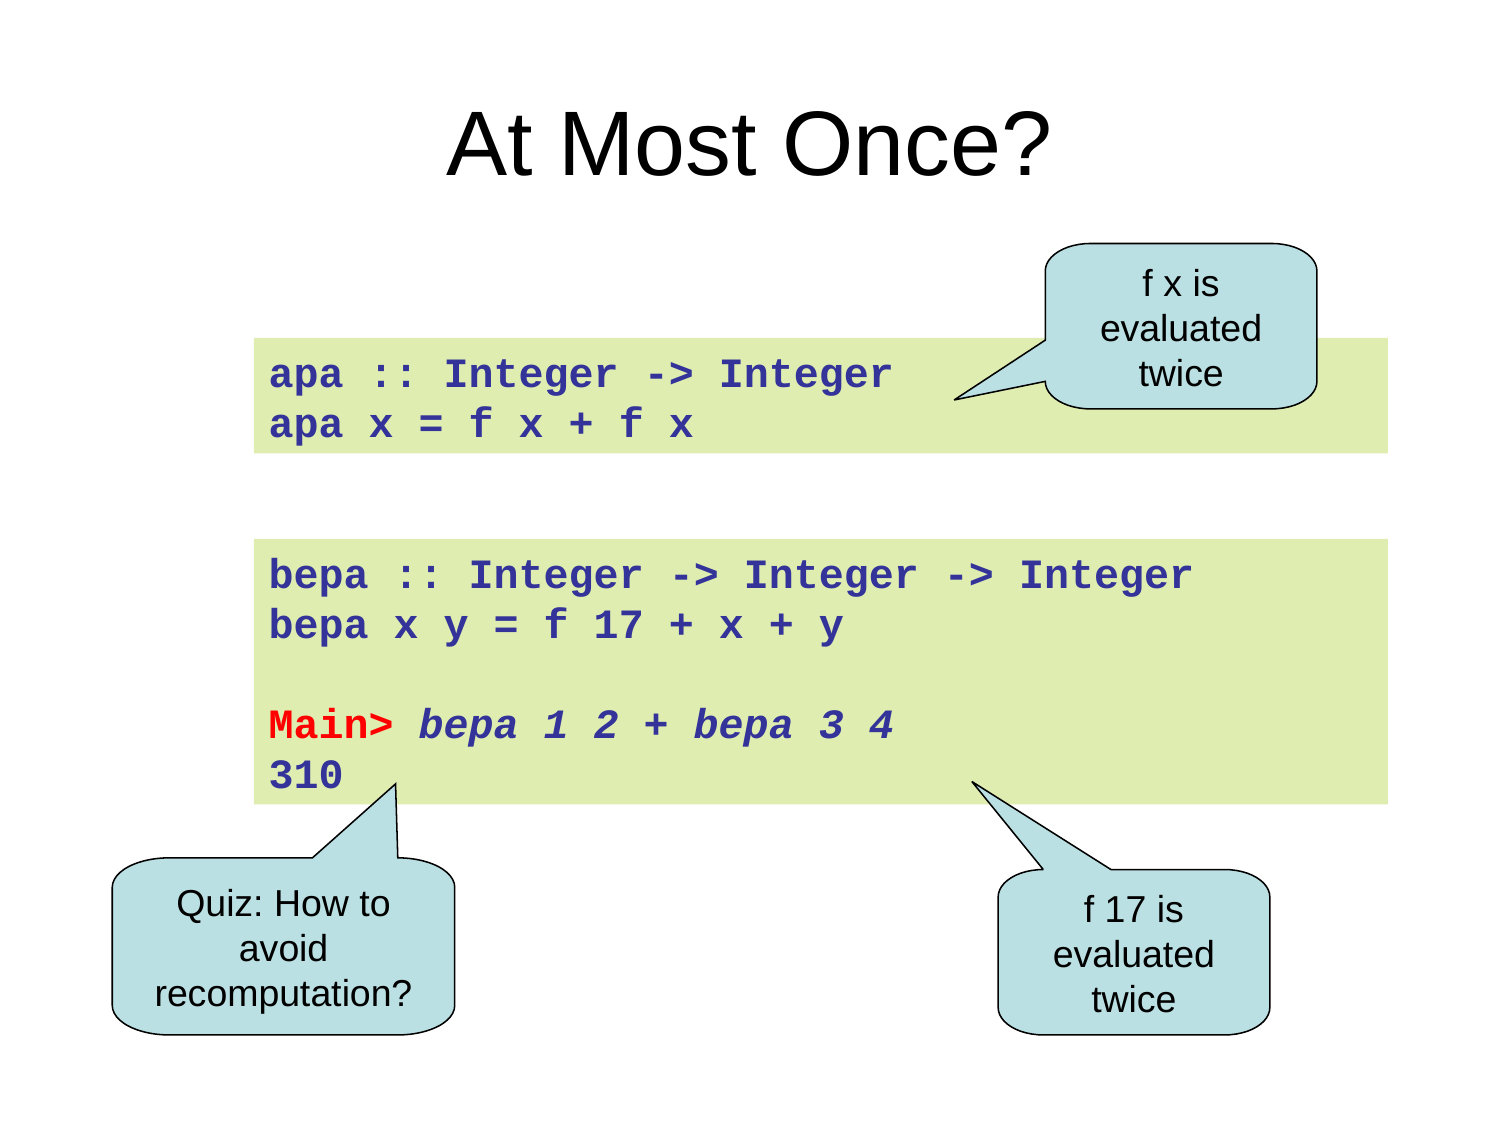

# At Most Once?
f x is evaluated twice
apa :: Integer -> Integer
apa x = f x + f x
bepa :: Integer -> Integer -> Integer
bepa x y = f 17 + x + y
Main> bepa 1 2 + bepa 3 4
310
Quiz: How to avoid recomputation?
f 17 is evaluated twice